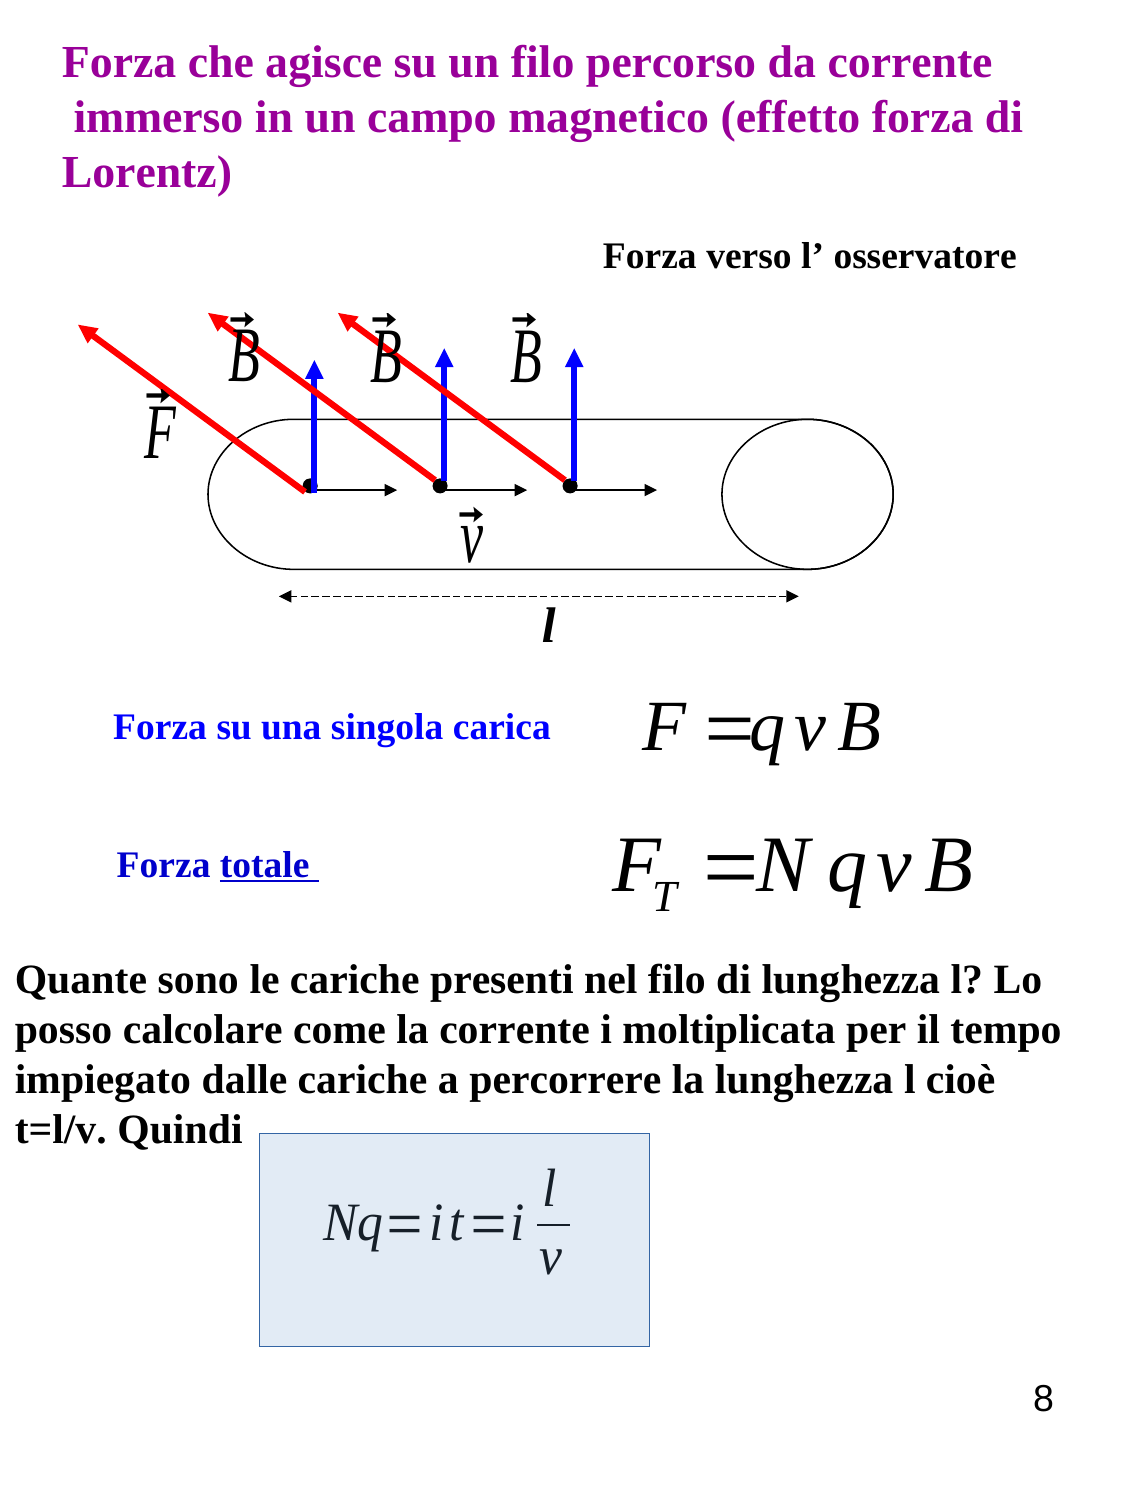

Forza che agisce su un filo percorso da corrente
 immerso in un campo magnetico (effetto forza di
Lorentz)
 Forza verso l’ osservatore
l
Forza su una singola carica
Forza totale
Quante sono le cariche presenti nel filo di lunghezza l? Lo posso calcolare come la corrente i moltiplicata per il tempo impiegato dalle cariche a percorrere la lunghezza l cioè t=l/v. Quindi
P15 Magnetismo
8